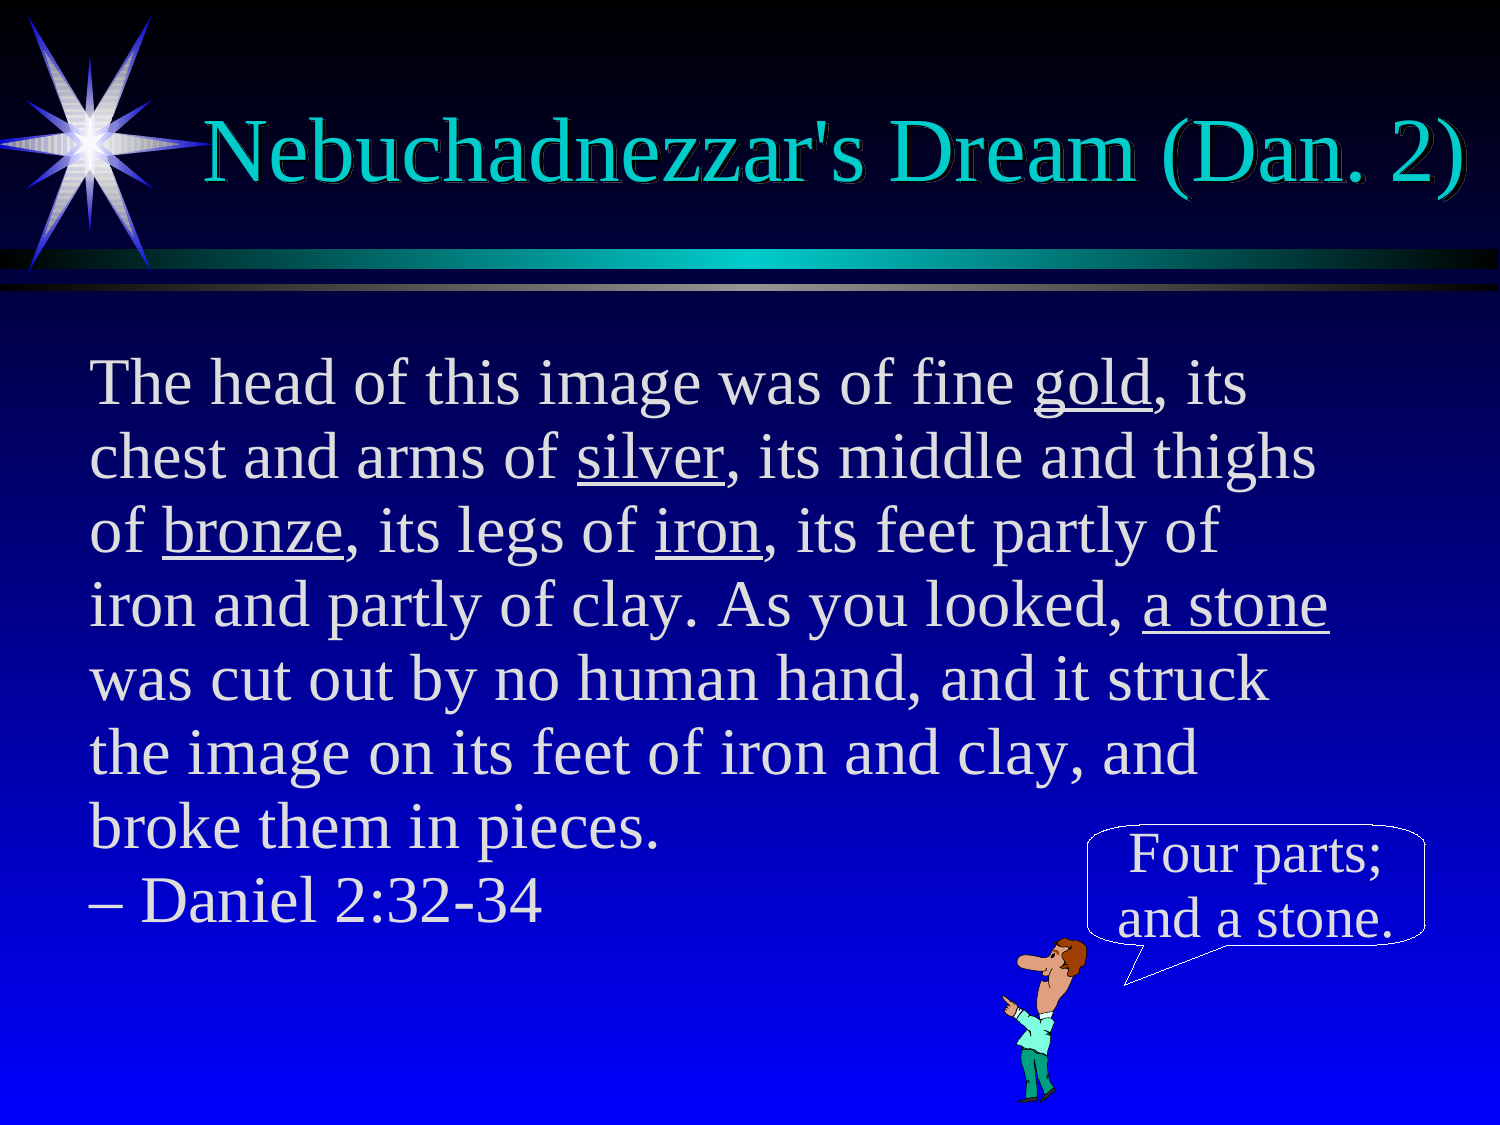

# Nebuchadnezzar's Dream (Dan. 2)
The head of this image was of fine gold, its chest and arms of silver, its middle and thighs of bronze, its legs of iron, its feet partly of iron and partly of clay. As you looked, a stone was cut out by no human hand, and it struck the image on its feet of iron and clay, and broke them in pieces.
– Daniel 2:32-34
Four parts;
and a stone.